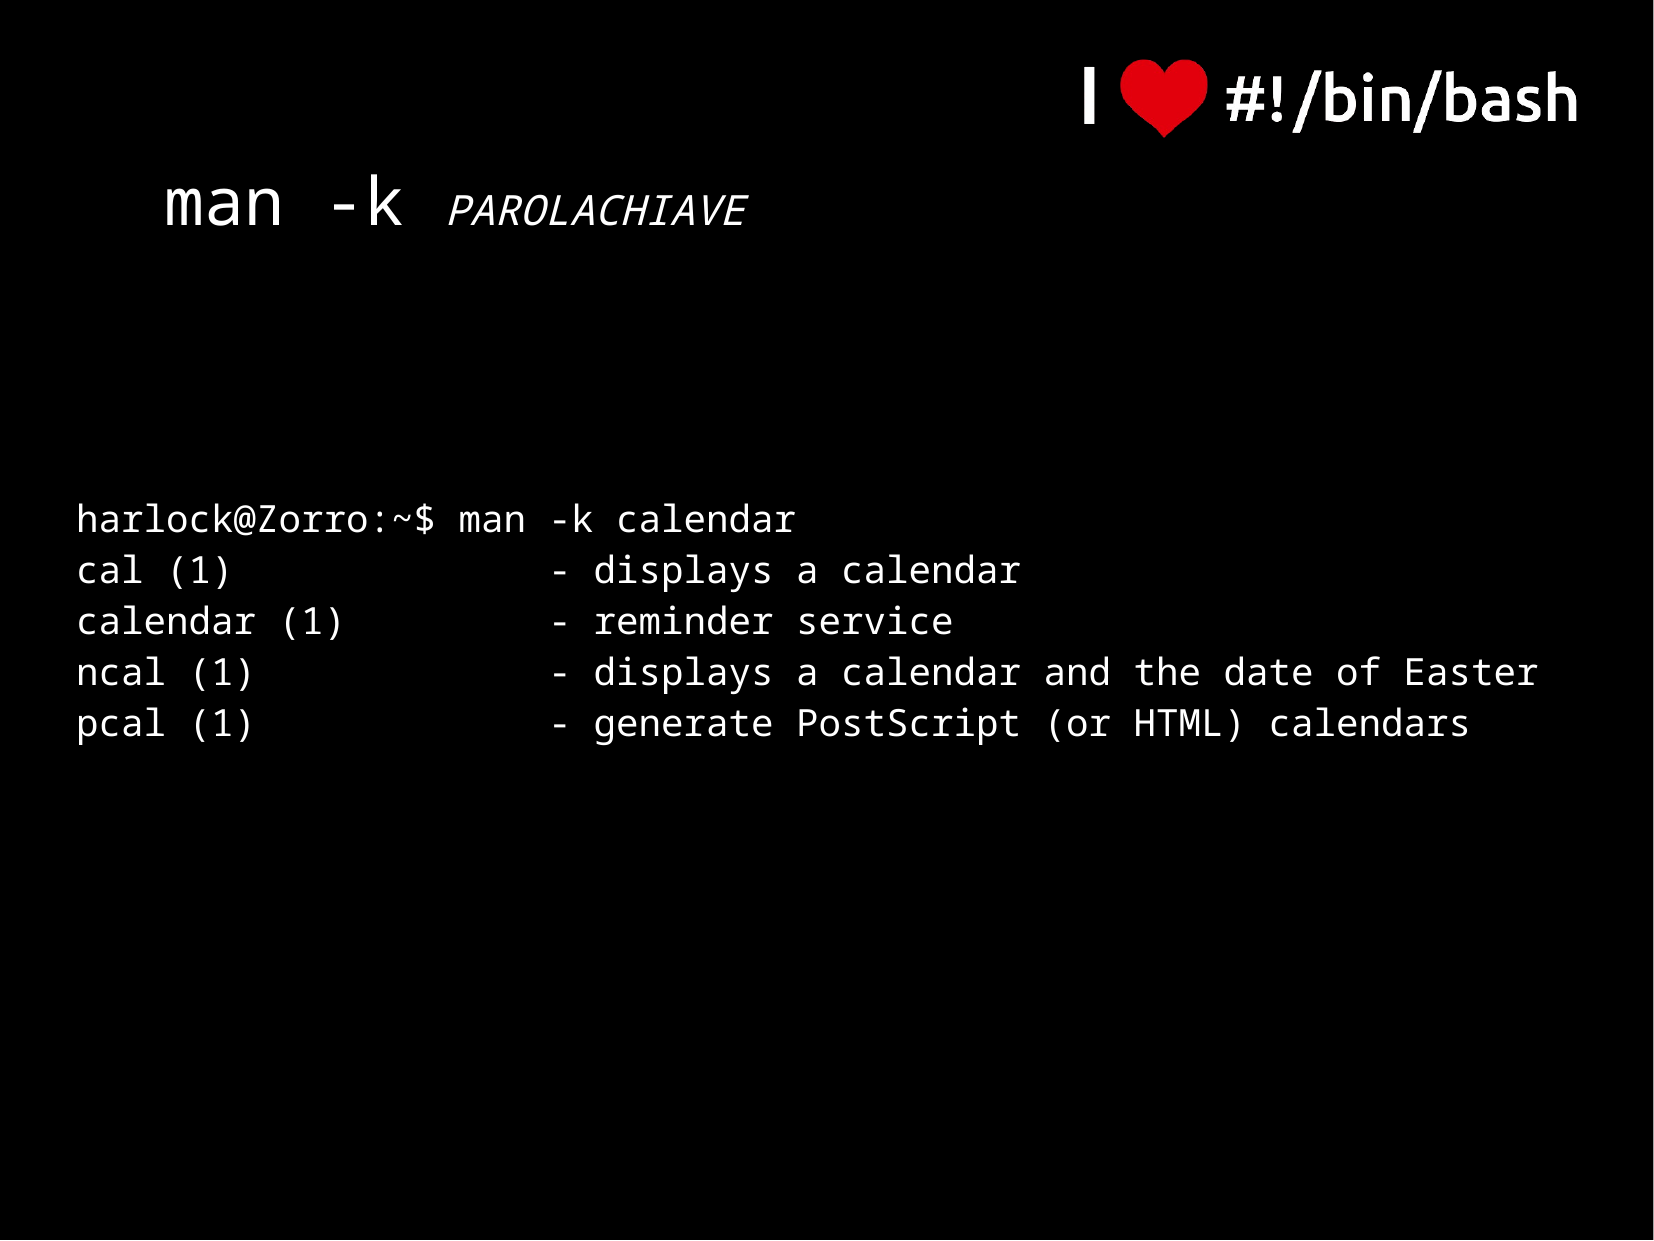

man -k PAROLACHIAVE
harlock@Zorro:~$ man -k calendar
cal (1) - displays a calendar
calendar (1) - reminder service
ncal (1) - displays a calendar and the date of Easter
pcal (1) - generate PostScript (or HTML) calendars